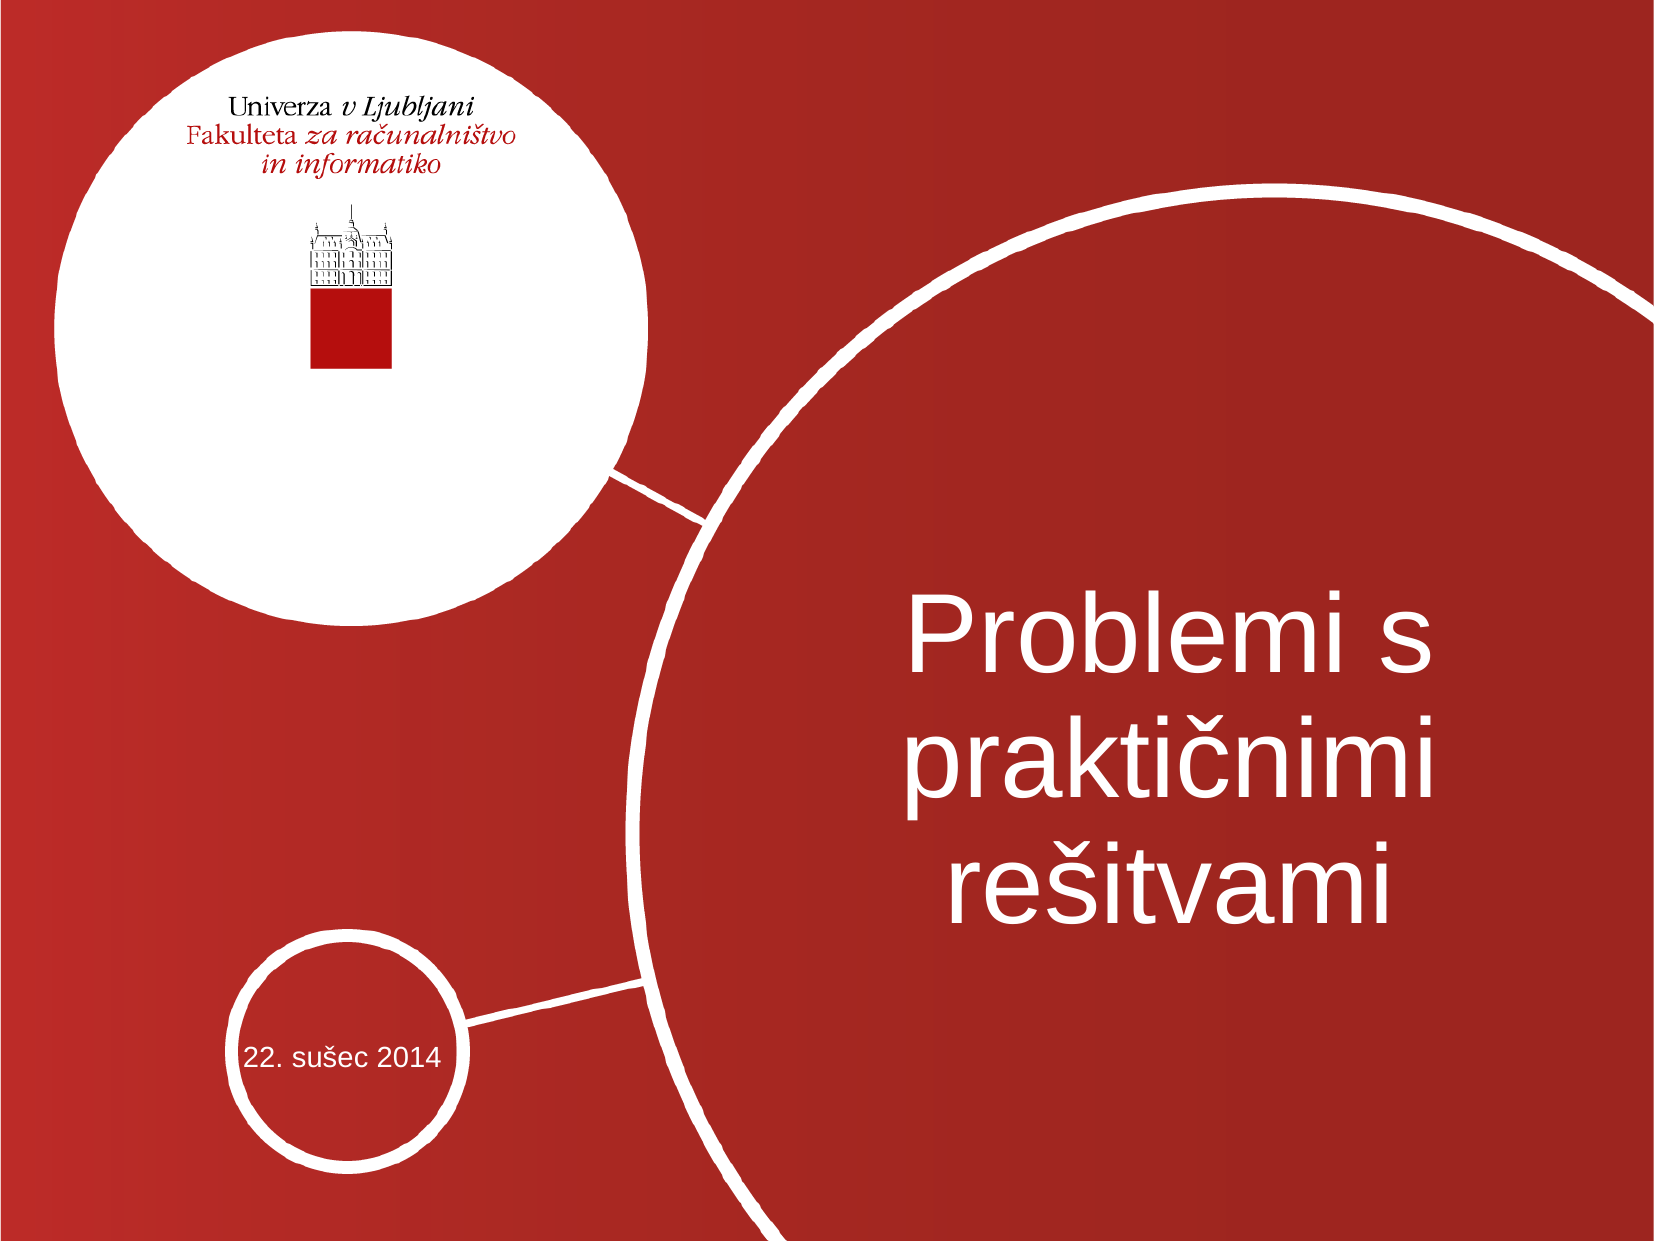

# Problemi s praktičnimi rešitvami
22. sušec 2014